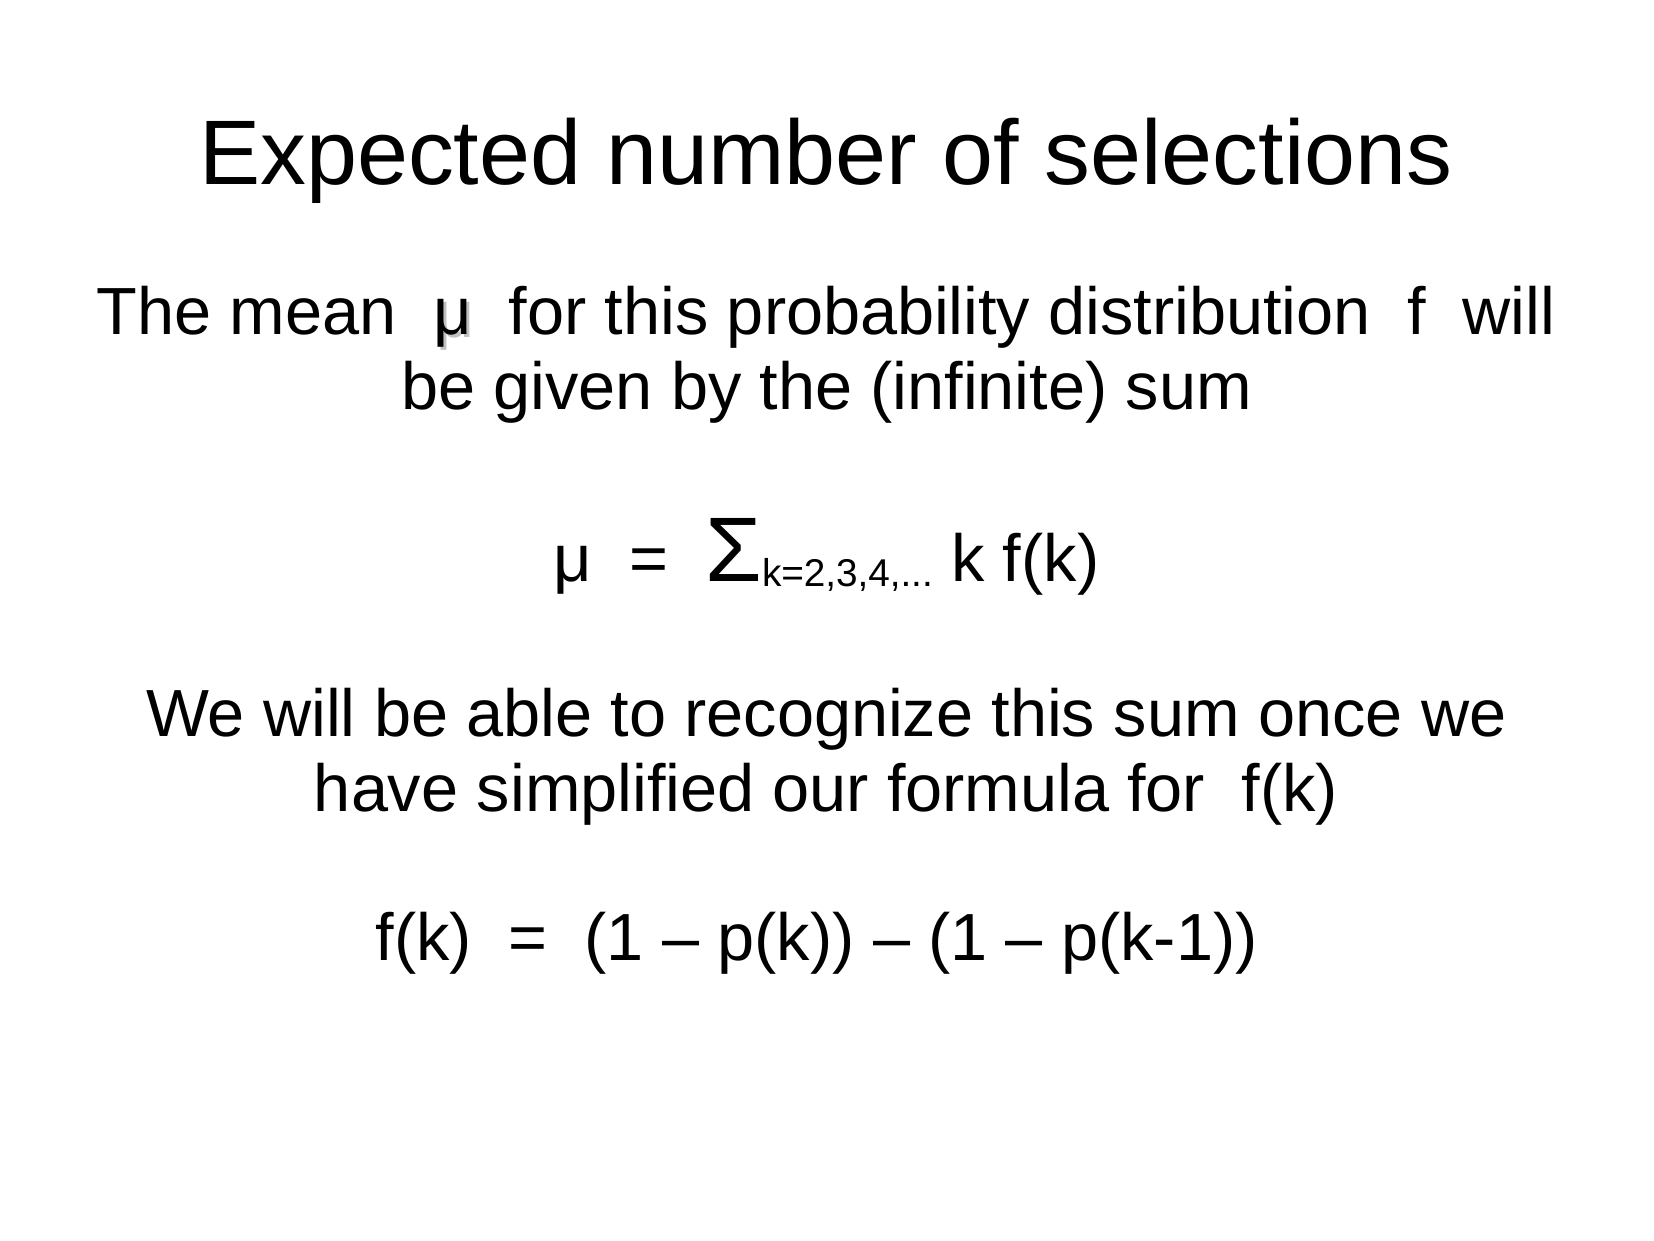

# Expected number of selections
The mean μ for this probability distribution f will be given by the (infinite) sum
μ = Σk=2,3,4,... k f(k)
We will be able to recognize this sum once we have simplified our formula for f(k)
f(k) = (1 – p(k)) – (1 – p(k-1))